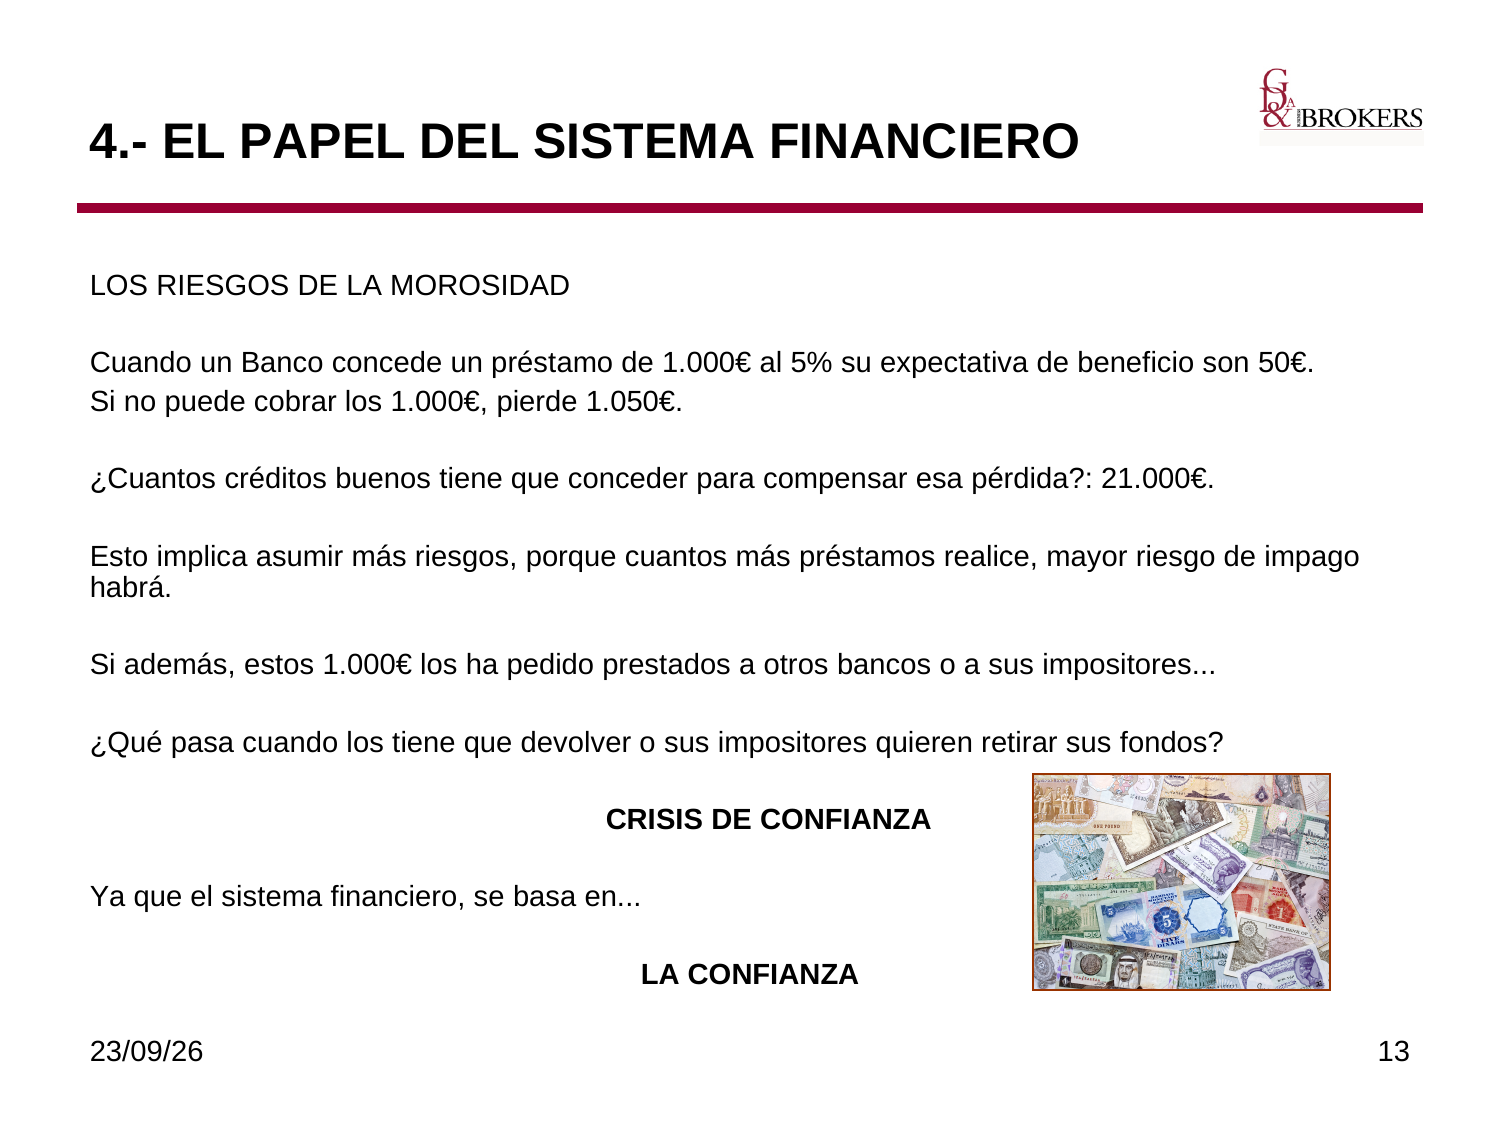

# 4.- EL PAPEL DEL SISTEMA FINANCIERO
LOS RIESGOS DE LA MOROSIDAD
Cuando un Banco concede un préstamo de 1.000€ al 5% su expectativa de beneficio son 50€.
Si no puede cobrar los 1.000€, pierde 1.050€.
¿Cuantos créditos buenos tiene que conceder para compensar esa pérdida?: 21.000€.
Esto implica asumir más riesgos, porque cuantos más préstamos realice, mayor riesgo de impago habrá.
Si además, estos 1.000€ los ha pedido prestados a otros bancos o a sus impositores...
¿Qué pasa cuando los tiene que devolver o sus impositores quieren retirar sus fondos?
			 CRISIS DE CONFIANZA
Ya que el sistema financiero, se basa en...
LA CONFIANZA
13